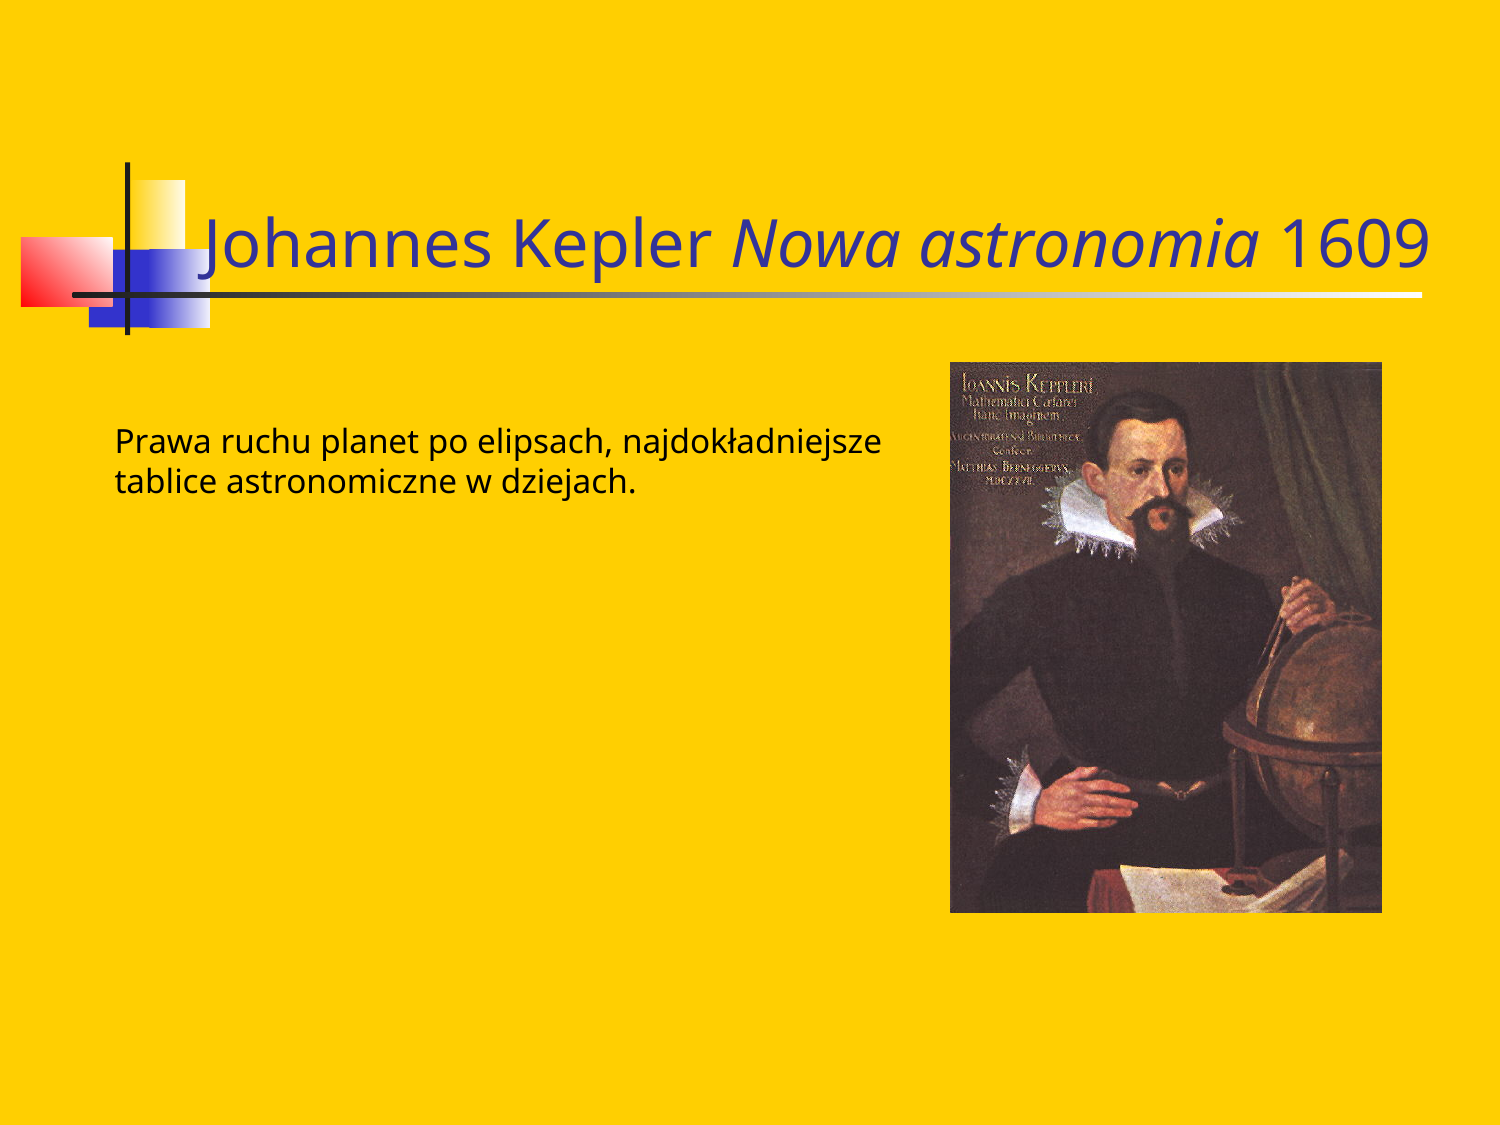

# Johannes Kepler Nowa astronomia 1609
Prawa ruchu planet po elipsach, najdokładniejsze tablice astronomiczne w dziejach.